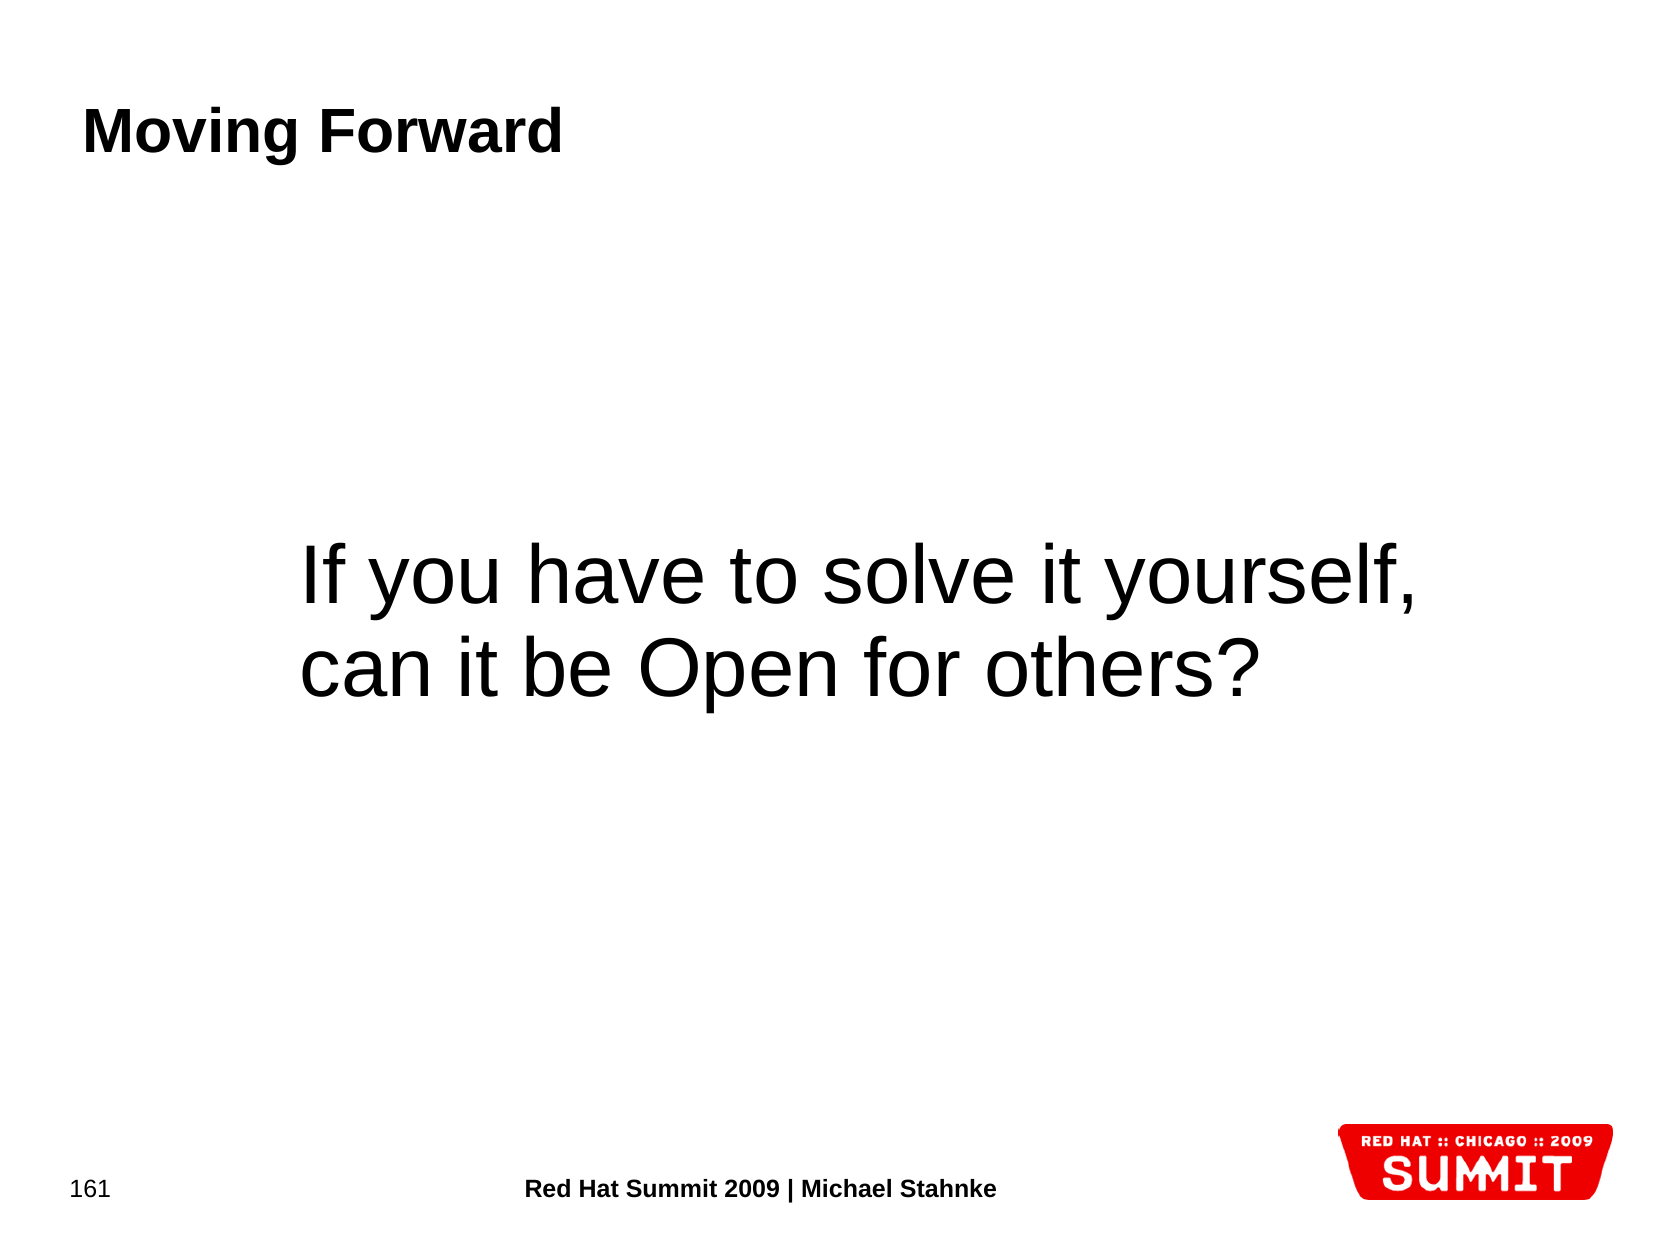

# Moving Forward
If you have to solve it yourself, can it be Open for others?